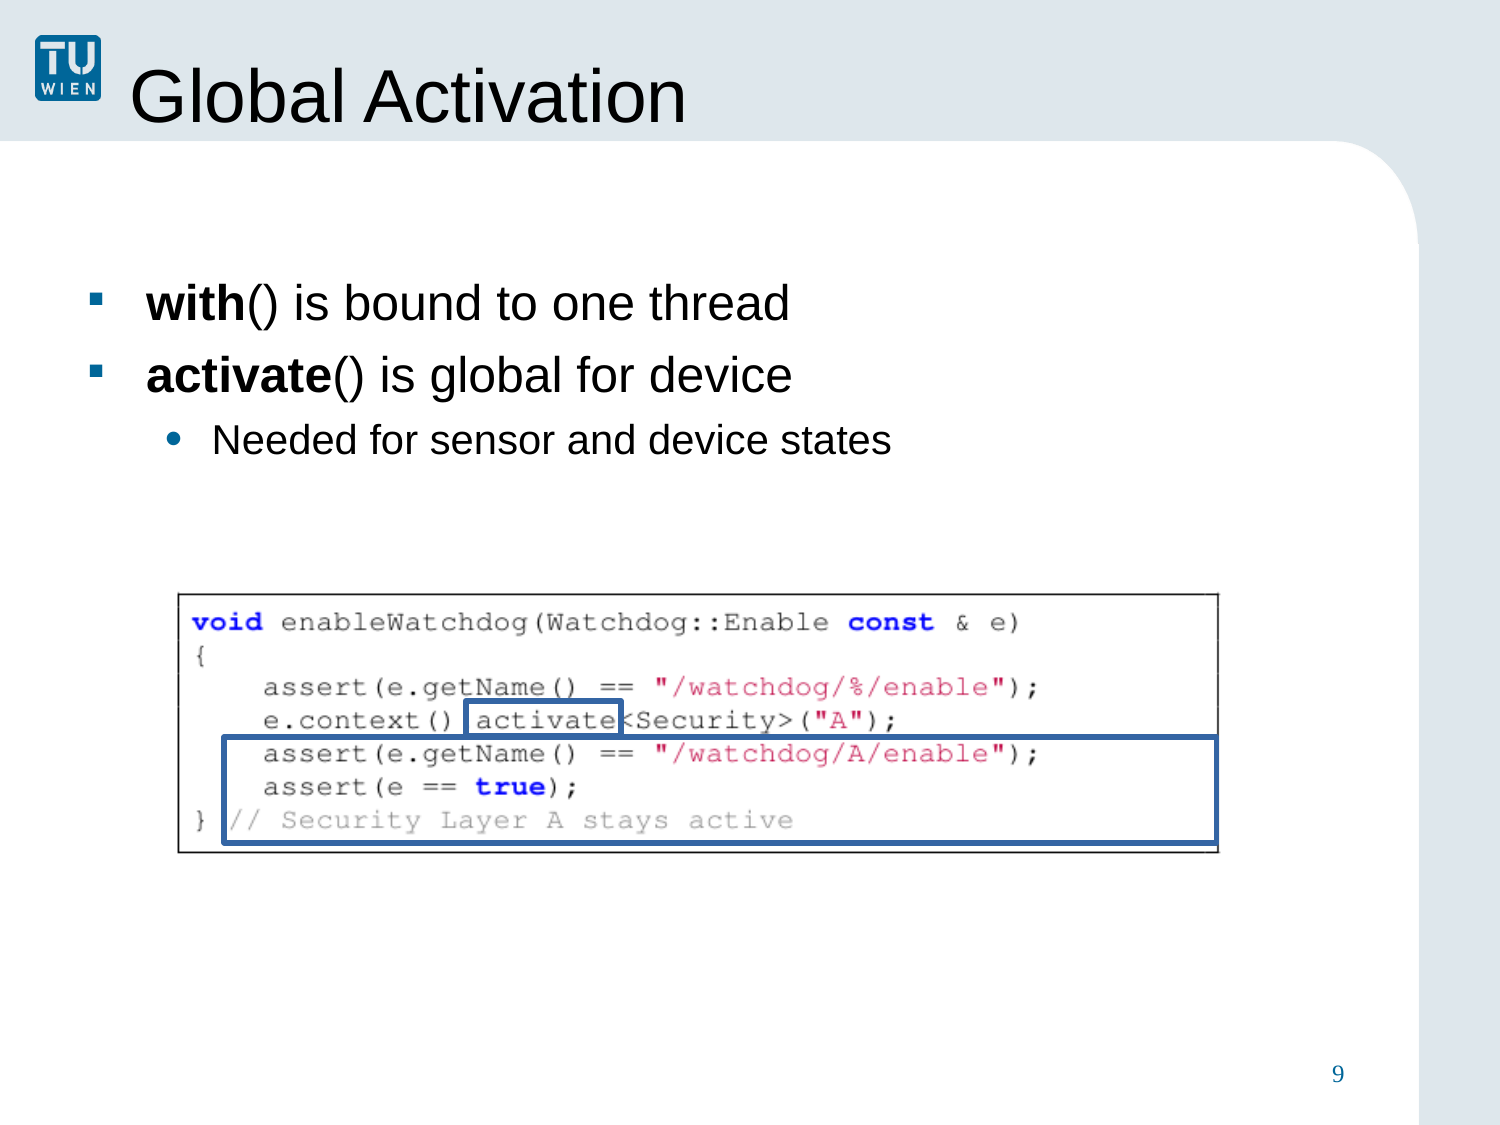

# Global Activation
with() is bound to one thread
activate() is global for device
Needed for sensor and device states
9